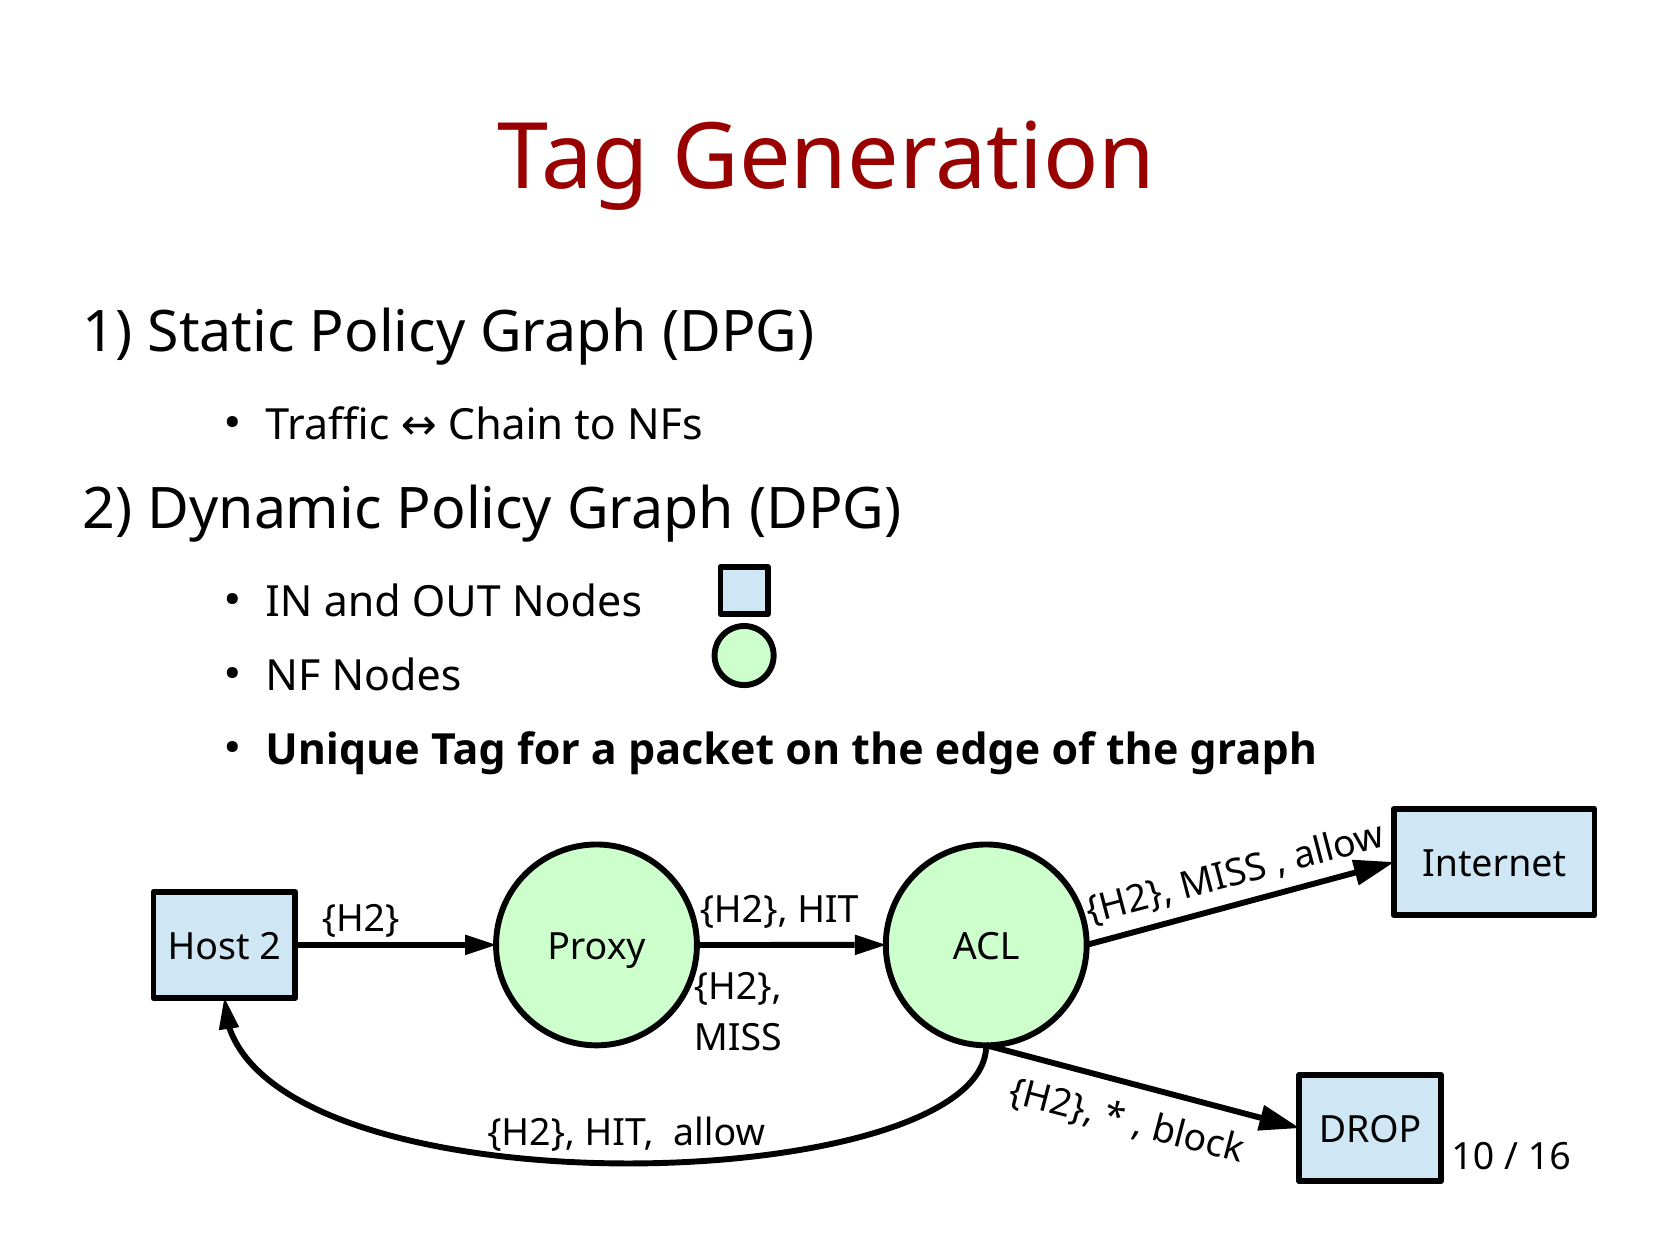

# Tag Generation
1) Static Policy Graph (DPG)
Traffic ↔ Chain to NFs
2) Dynamic Policy Graph (DPG)
IN and OUT Nodes
NF Nodes
Unique Tag for a packet on the edge of the graph
Internet
{H2}, MISS , allow
Proxy
ACL
{H2}, HIT
{H2}
Host 2
{H2}, MISS
DROP
{H2}, * , block
{H2}, HIT, allow
10